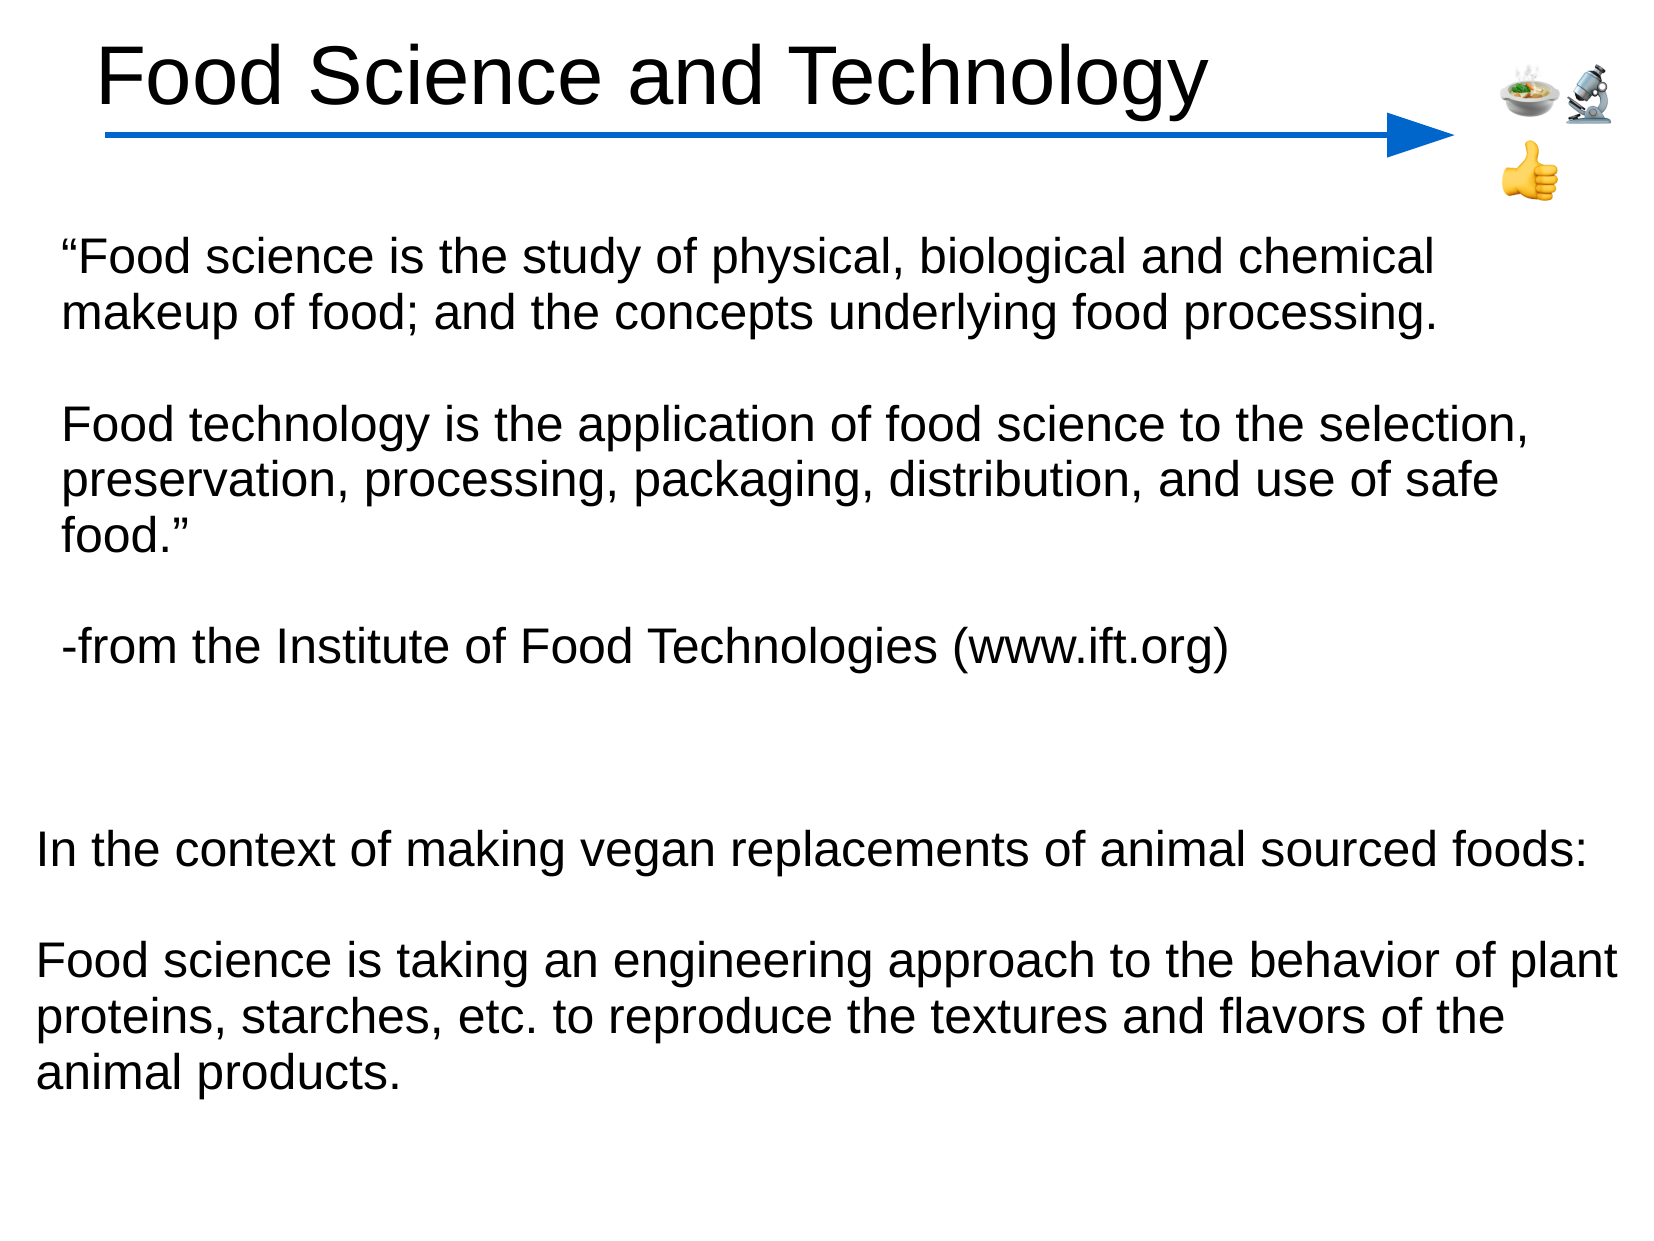

Food Science and Technology
“Food science is the study of physical, biological and chemical makeup of food; and the concepts underlying food processing.
Food technology is the application of food science to the selection, preservation, processing, packaging, distribution, and use of safe food.”
-from the Institute of Food Technologies (www.ift.org)
In the context of making vegan replacements of animal sourced foods:
Food science is taking an engineering approach to the behavior of plant proteins, starches, etc. to reproduce the textures and flavors of the animal products.